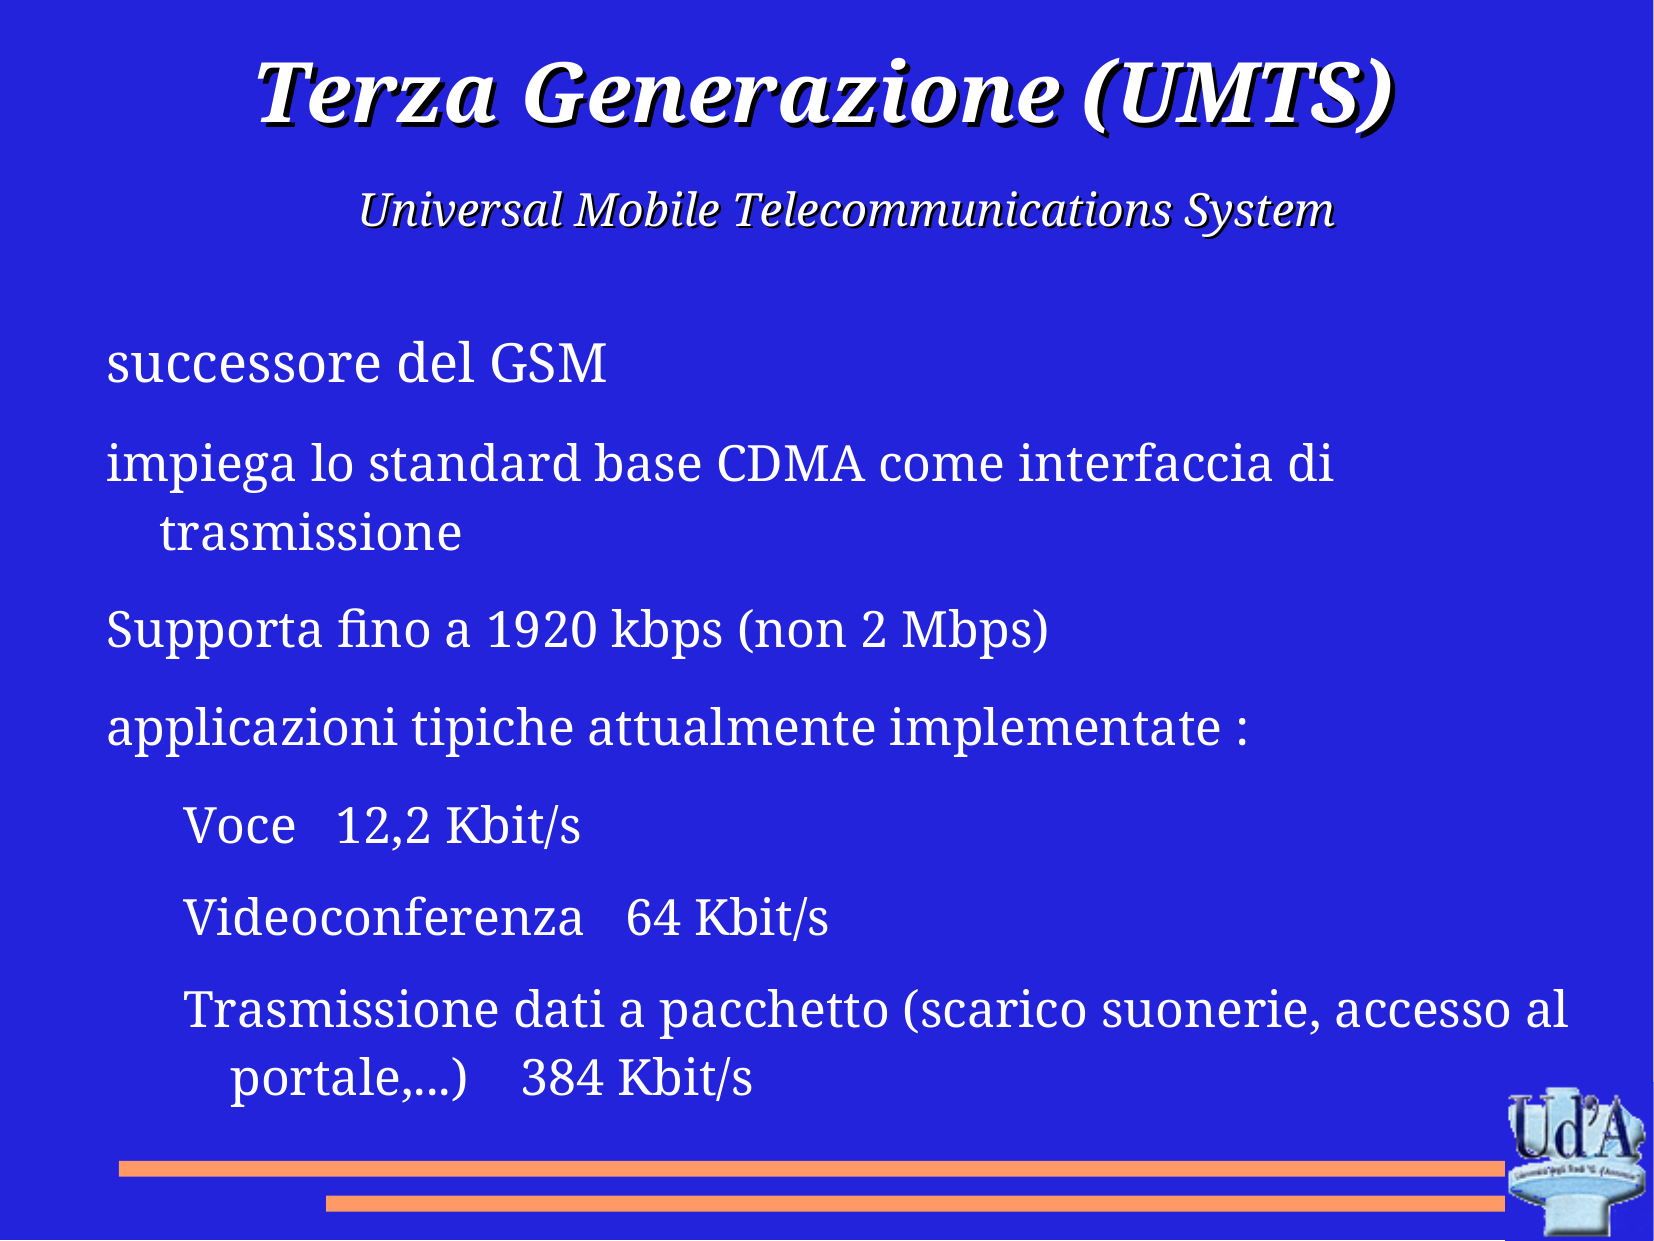

# Terza Generazione (UMTS)
Universal Mobile Telecommunications System
successore del GSM
impiega lo standard base CDMA come interfaccia di trasmissione
Supporta fino a 1920 kbps (non 2 Mbps)
applicazioni tipiche attualmente implementate :
Voce 12,2 Kbit/s
Videoconferenza 64 Kbit/s
Trasmissione dati a pacchetto (scarico suonerie, accesso al portale,...) 384 Kbit/s